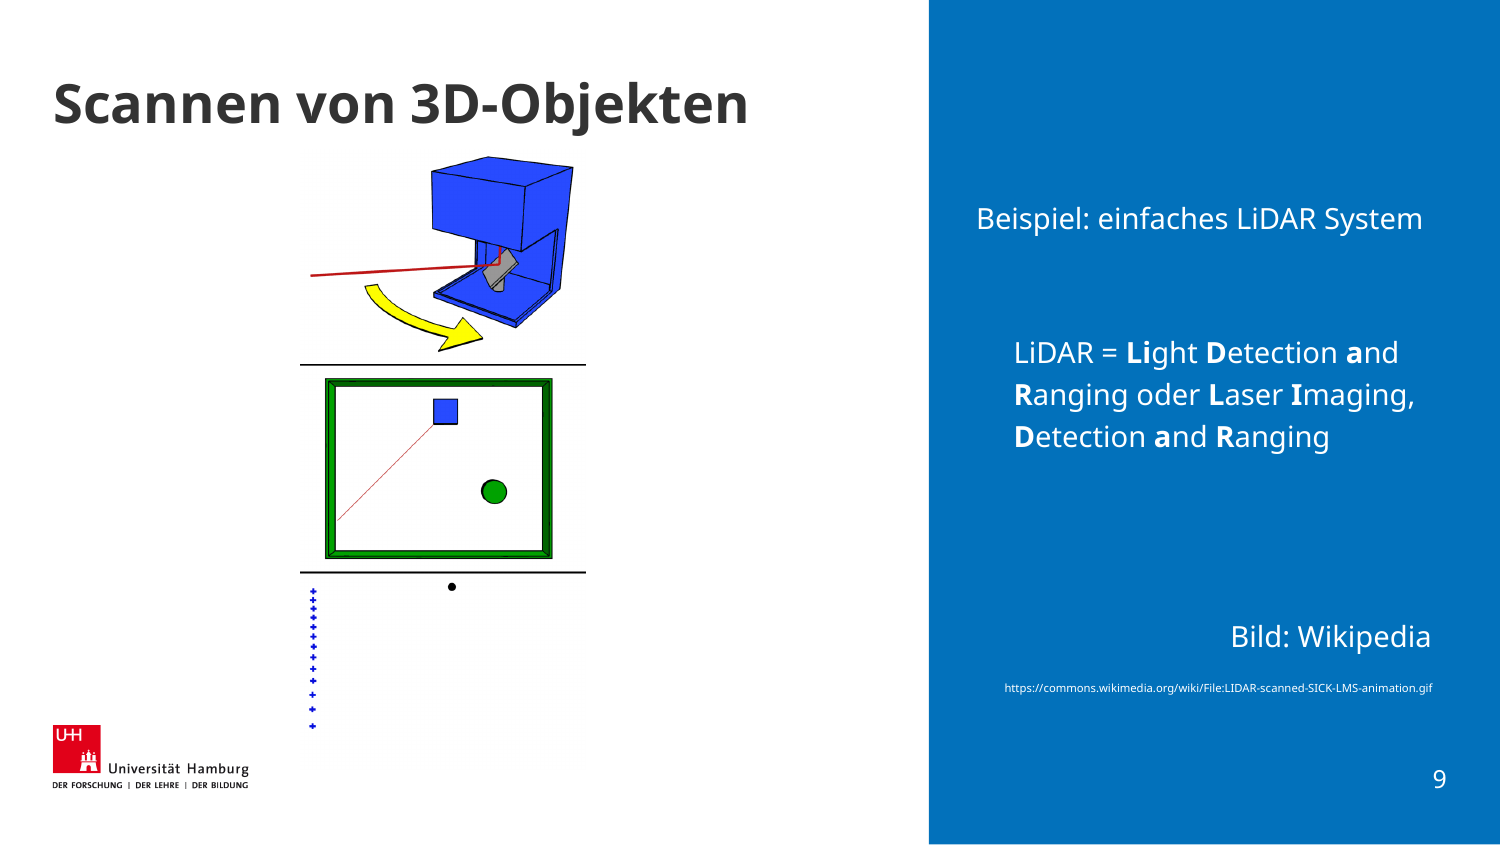

# Scannen von 3D-Objekten
Beispiel: einfaches LiDAR System
LiDAR = Light Detection and Ranging oder Laser Imaging, Detection and Ranging
Bild: Wikipedia
https://commons.wikimedia.org/wiki/File:LIDAR-scanned-SICK-LMS-animation.gif